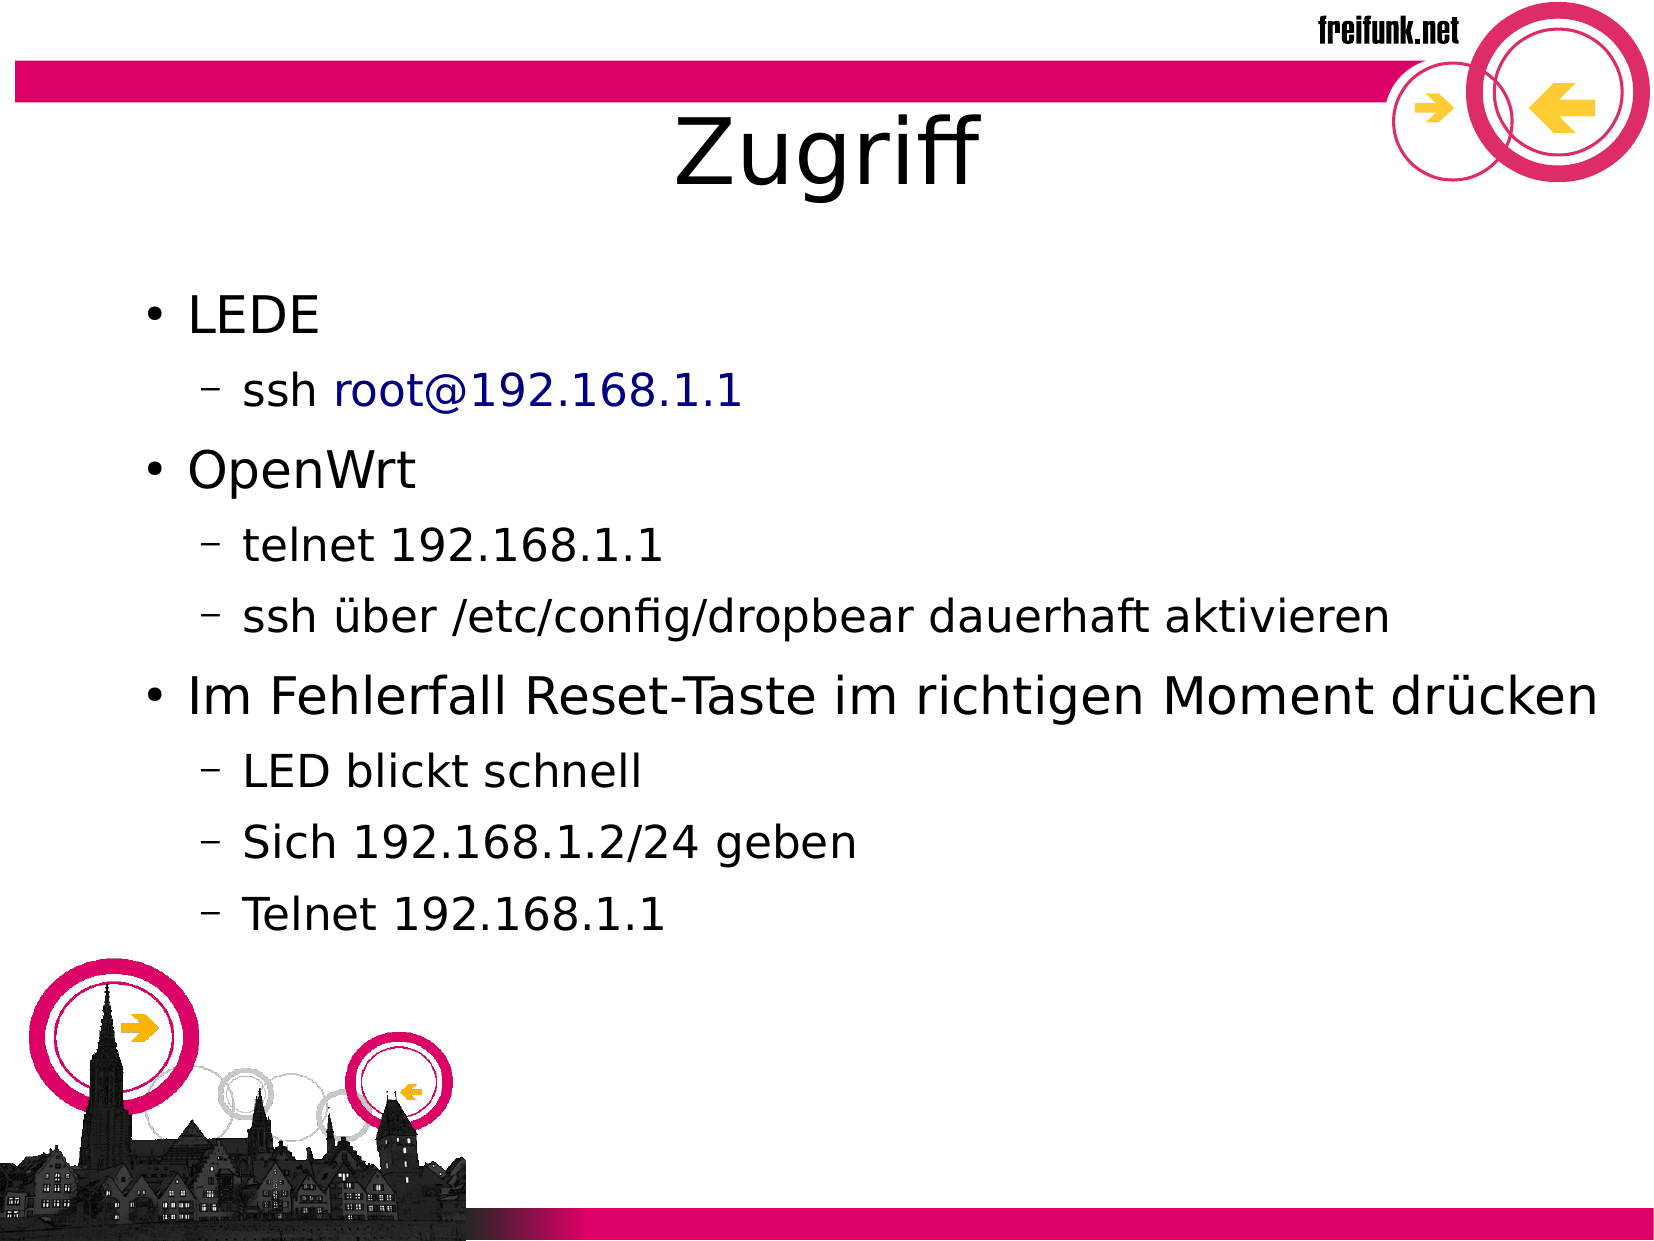

# Zugriff
LEDE
ssh root@192.168.1.1
OpenWrt
telnet 192.168.1.1
ssh über /etc/config/dropbear dauerhaft aktivieren
Im Fehlerfall Reset-Taste im richtigen Moment drücken
LED blickt schnell
Sich 192.168.1.2/24 geben
Telnet 192.168.1.1